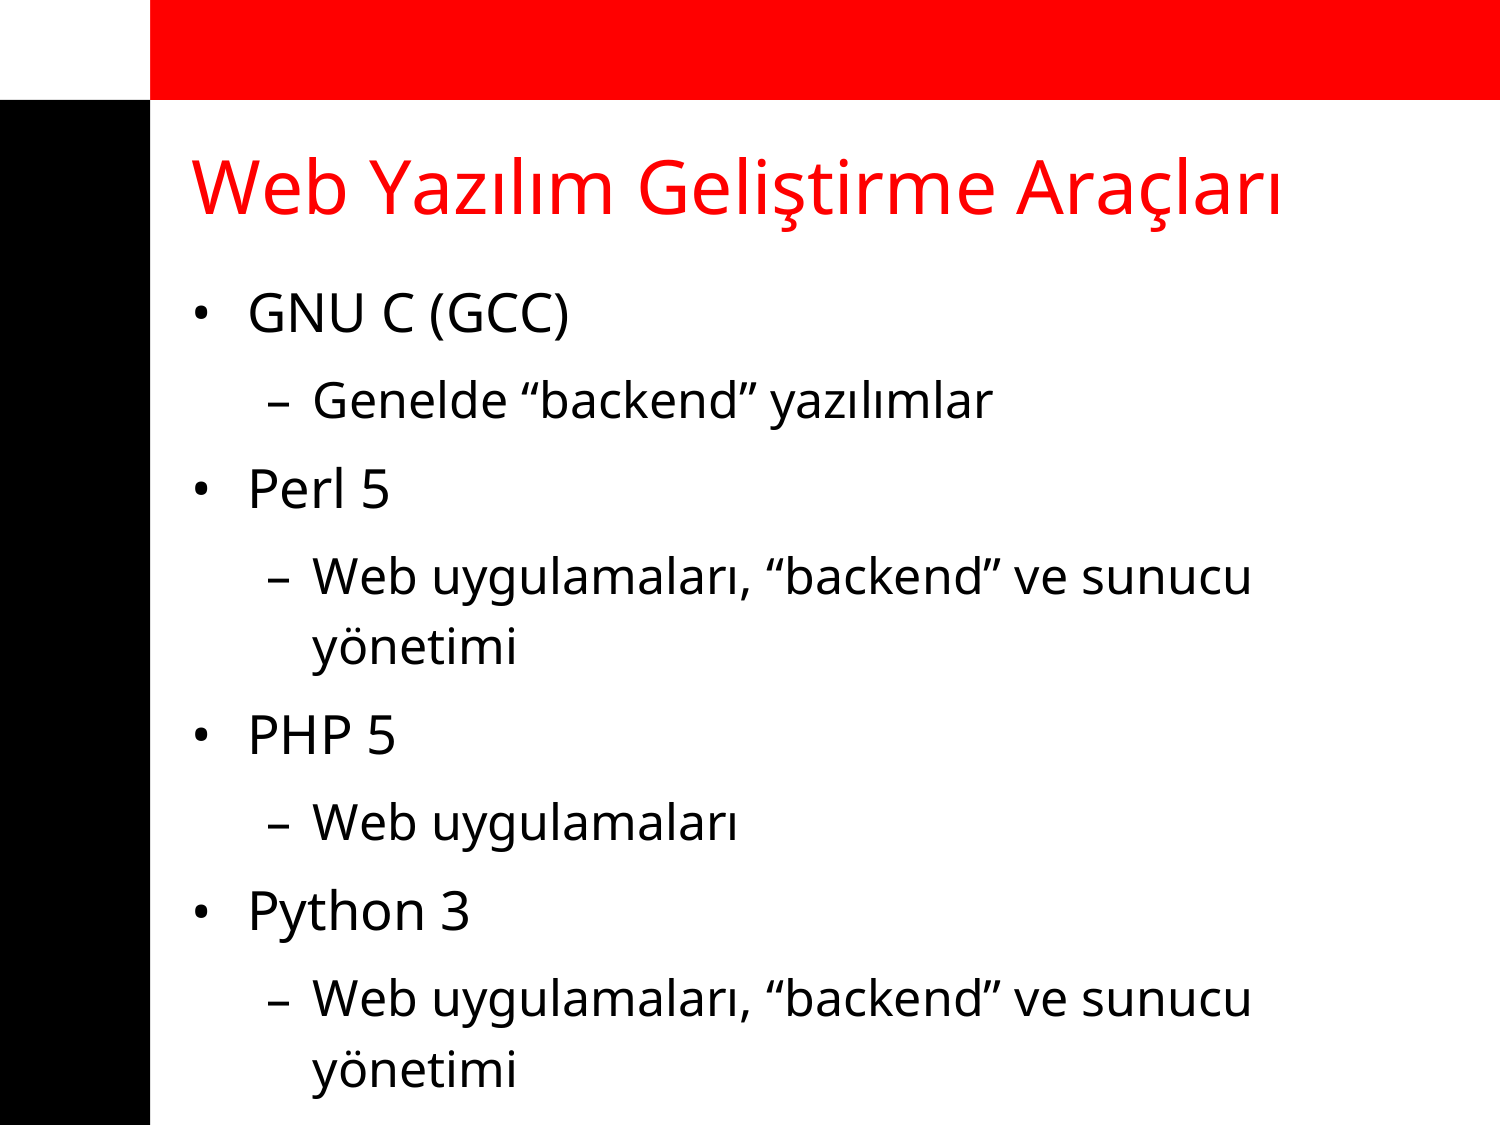

# Web Yazılım Geliştirme Araçları
GNU C (GCC)
Genelde “backend” yazılımlar
Perl 5
Web uygulamaları, “backend” ve sunucu yönetimi
PHP 5
Web uygulamaları
Python 3
Web uygulamaları, “backend” ve sunucu yönetimi
Ruby